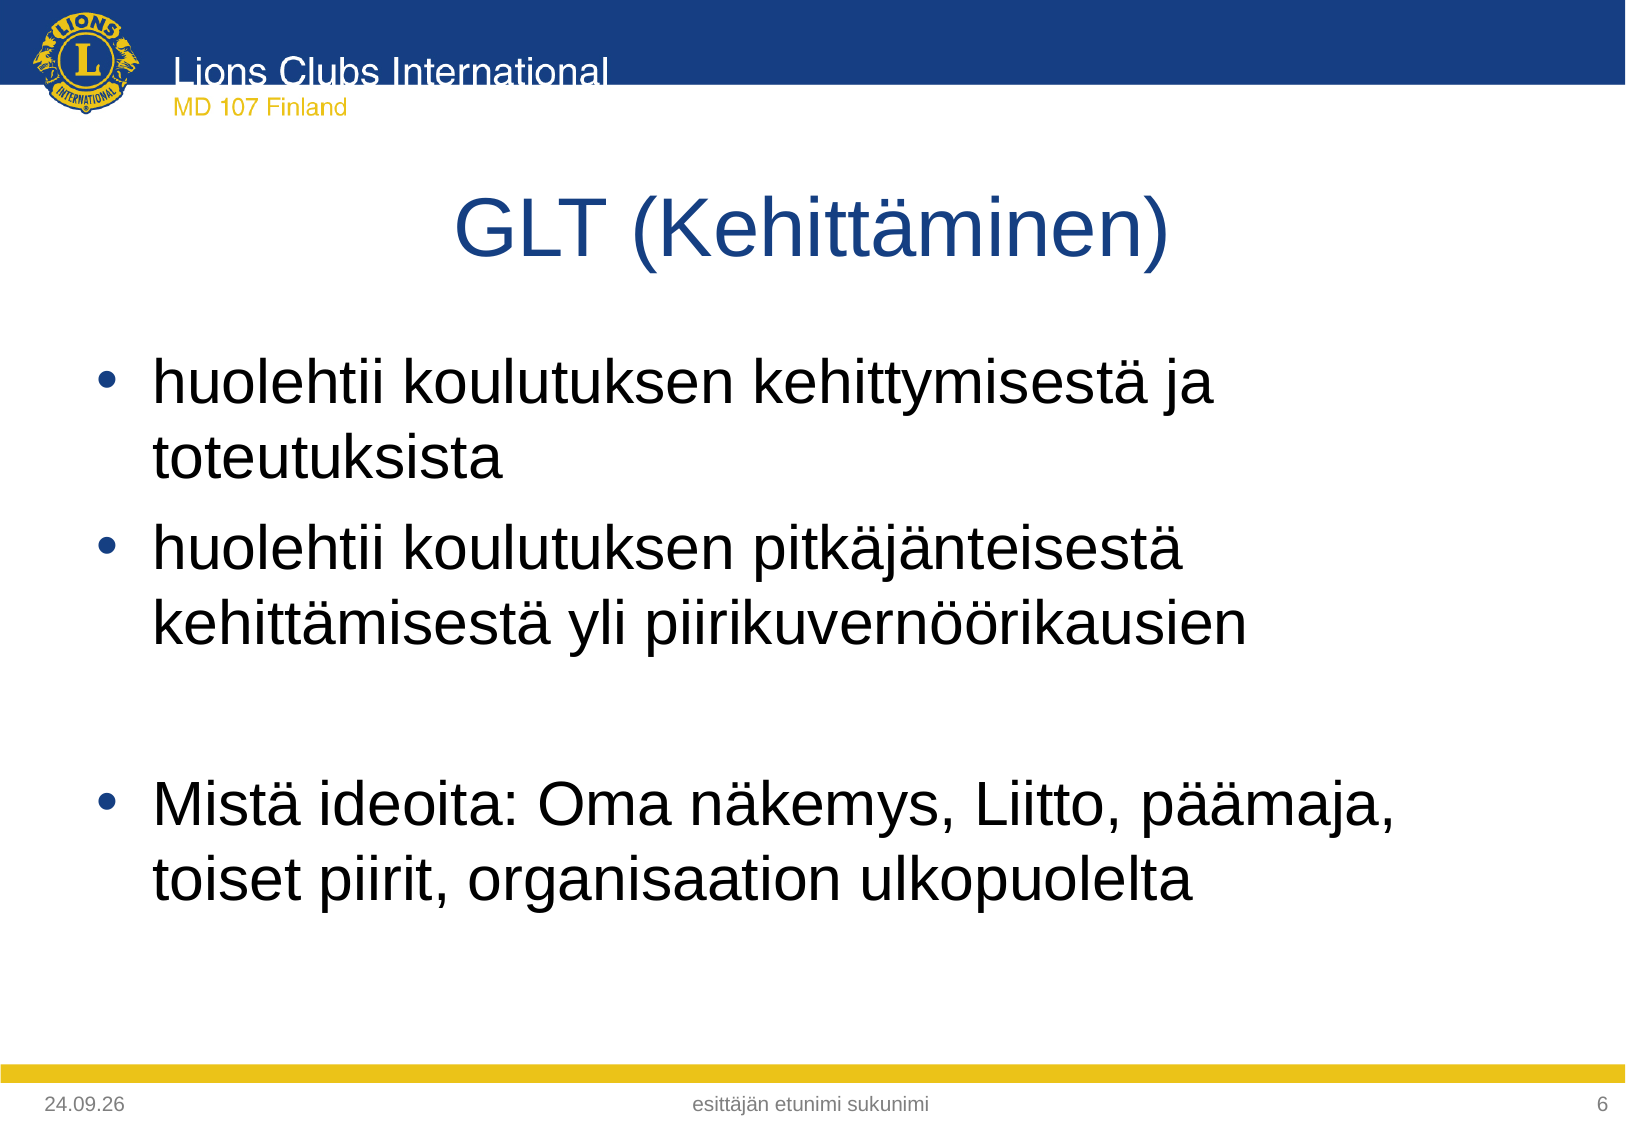

# GLT (Kehittäminen)
huolehtii koulutuksen kehittymisestä ja toteutuksista
huolehtii koulutuksen pitkäjänteisestä kehittämisestä yli piirikuvernöörikausien
Mistä ideoita: Oma näkemys, Liitto, päämaja, toiset piirit, organisaation ulkopuolelta
esittäjän etunimi sukunimi